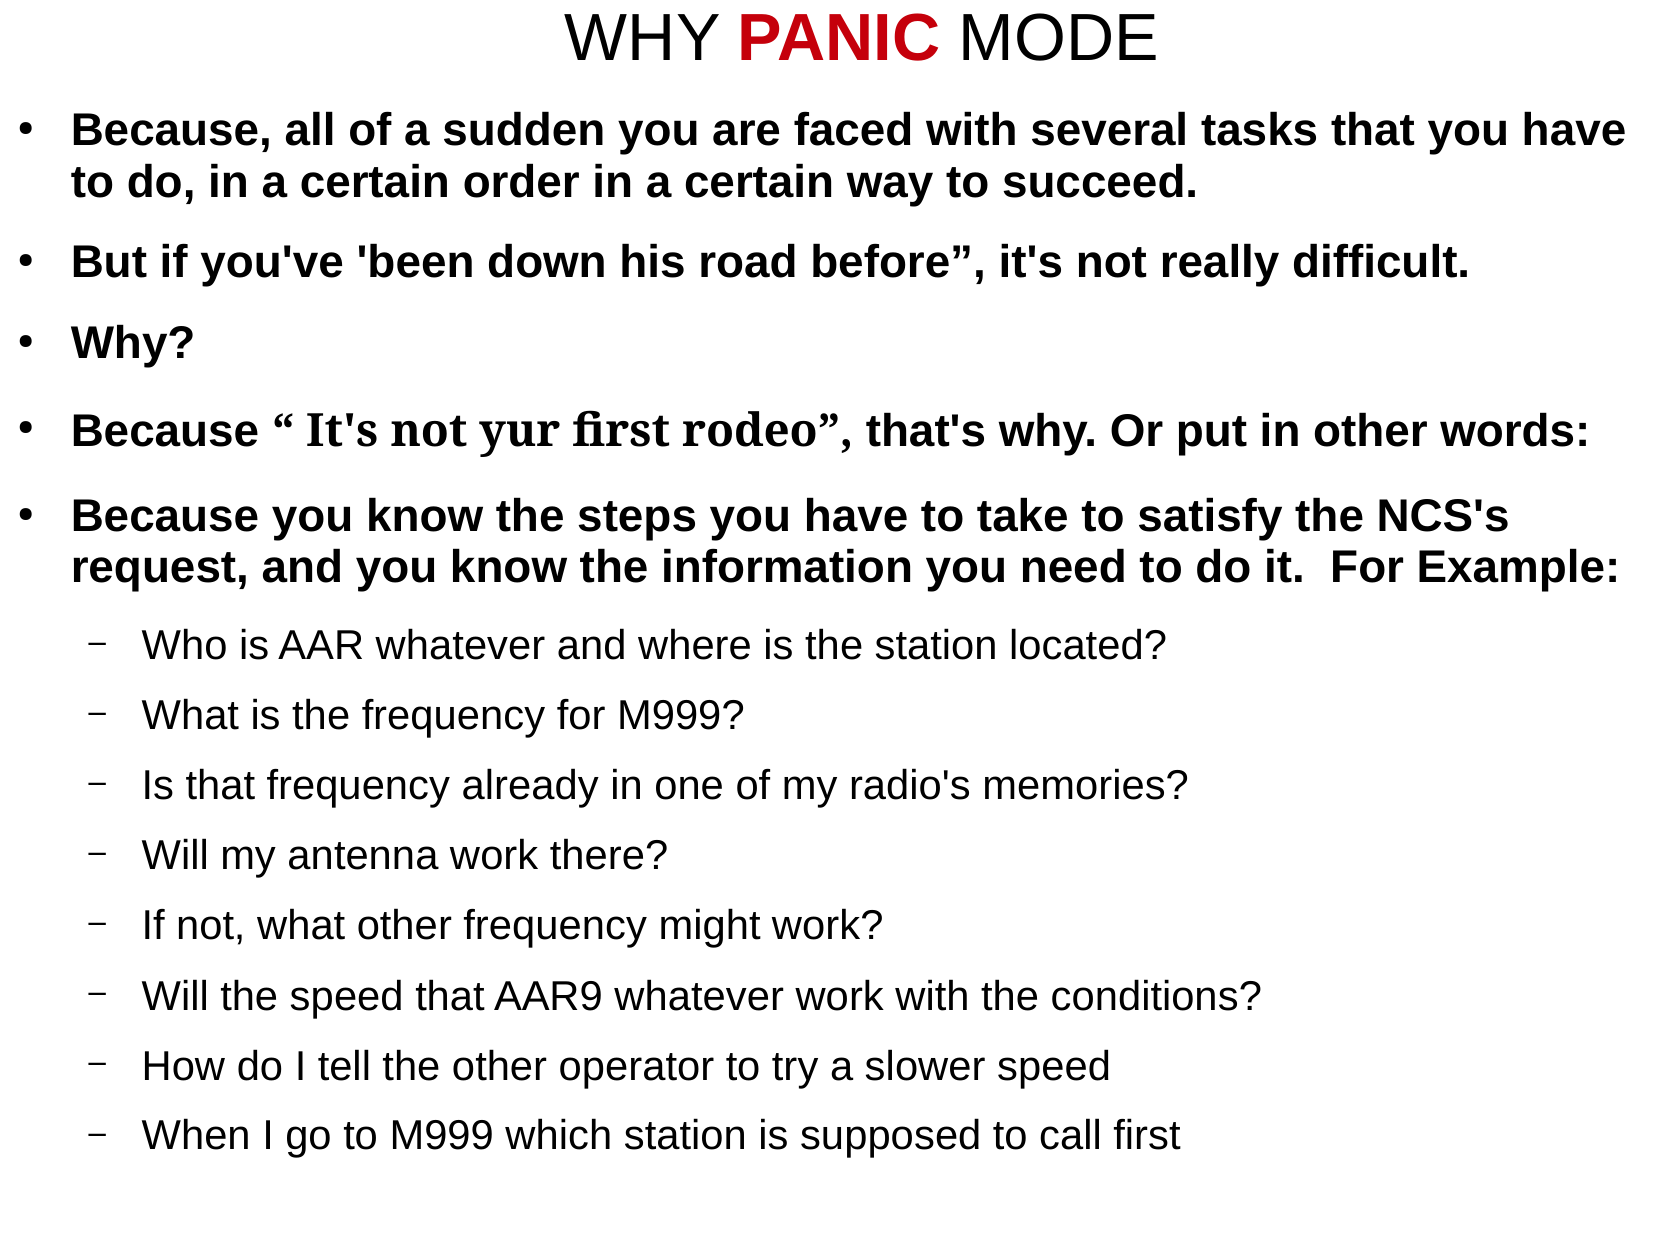

# WHY PANIC MODE
Because, all of a sudden you are faced with several tasks that you have to do, in a certain order in a certain way to succeed.
But if you've 'been down his road before”, it's not really difficult.
Why?
Because “ It's not yur first rodeo”, that's why. Or put in other words:
Because you know the steps you have to take to satisfy the NCS's request, and you know the information you need to do it. For Example:
Who is AAR whatever and where is the station located?
What is the frequency for M999?
Is that frequency already in one of my radio's memories?
Will my antenna work there?
If not, what other frequency might work?
Will the speed that AAR9 whatever work with the conditions?
How do I tell the other operator to try a slower speed
When I go to M999 which station is supposed to call first